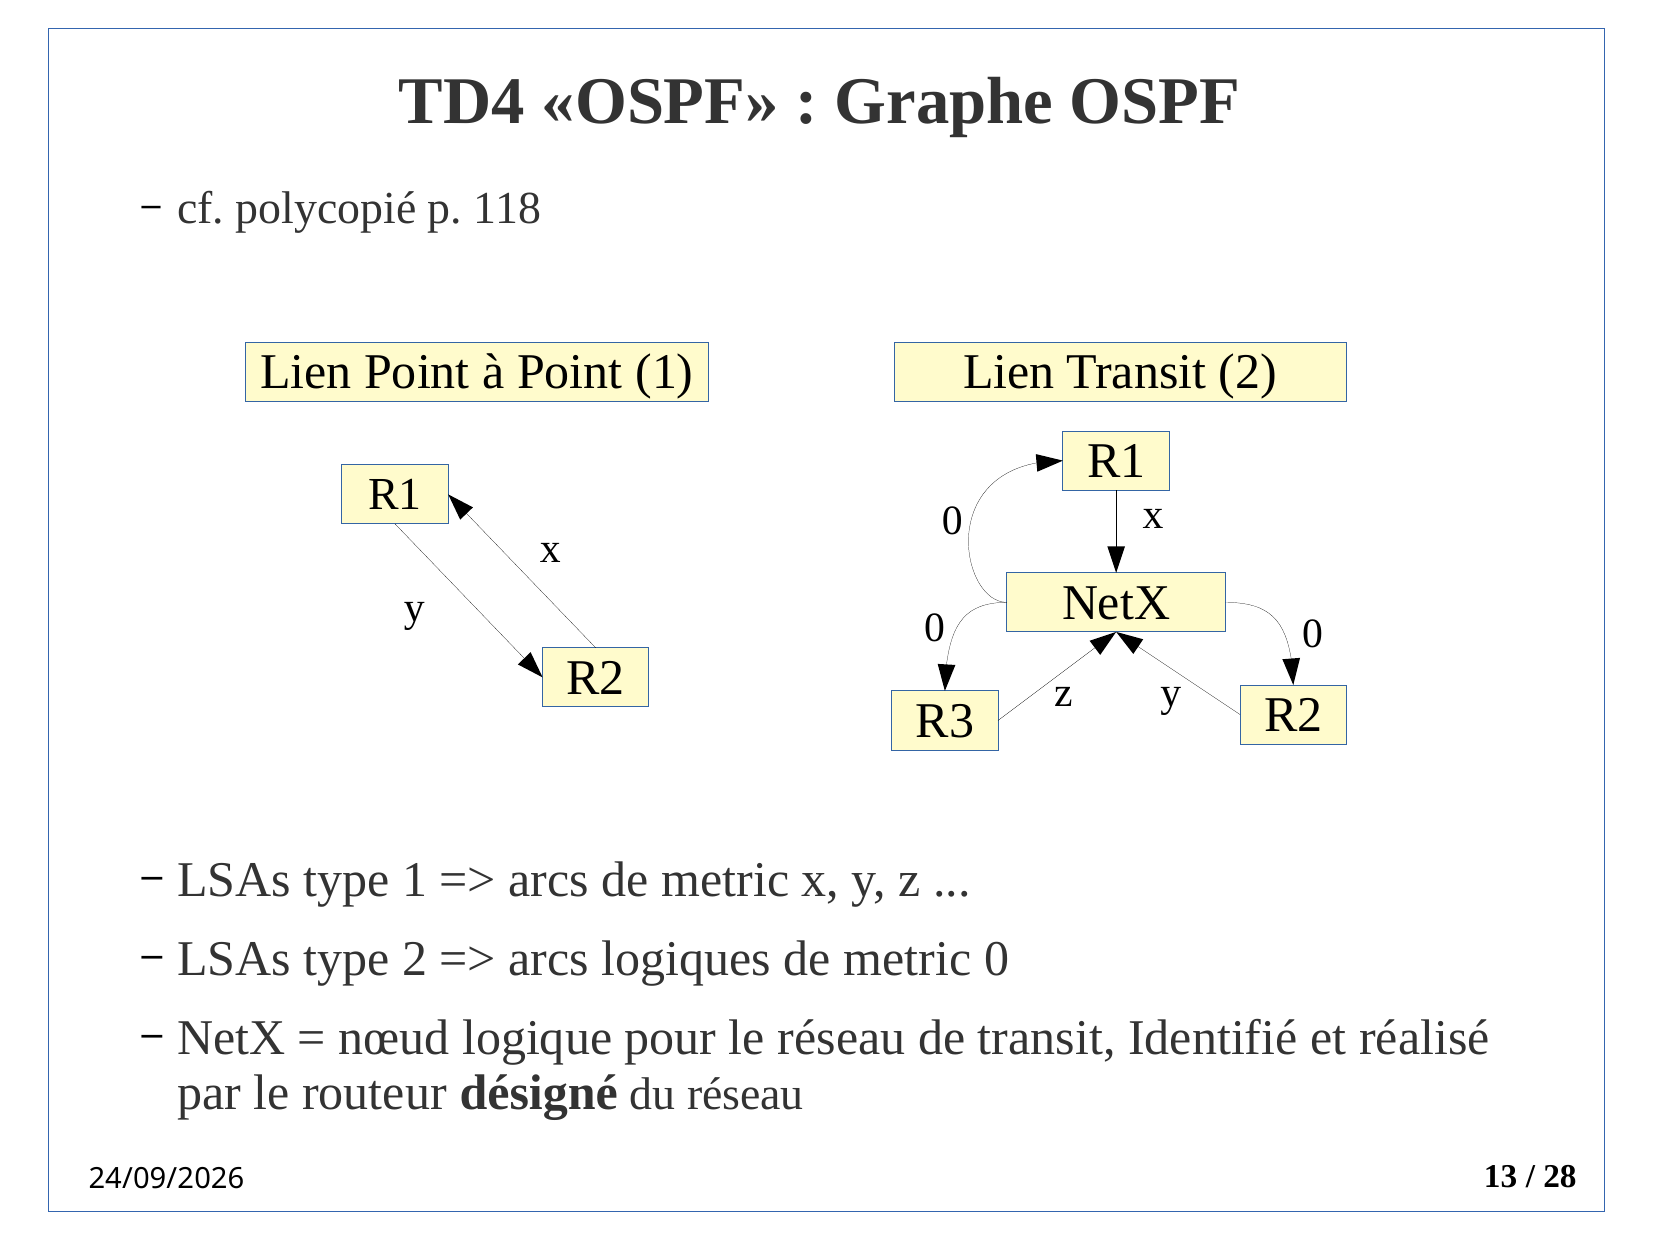

# TD4 «OSPF» : Graphe OSPF
cf. polycopié p. 118
LSAs type 1 => arcs de metric x, y, z ...
LSAs type 2 => arcs logiques de metric 0
NetX = nœud logique pour le réseau de transit, Identifié et réalisé par le routeur désigné du réseau
Lien Point à Point (1)
Lien Transit (2)
R1
R1
x
y
R2
x
0
NetX
0
0
z
y
R2
R3
13